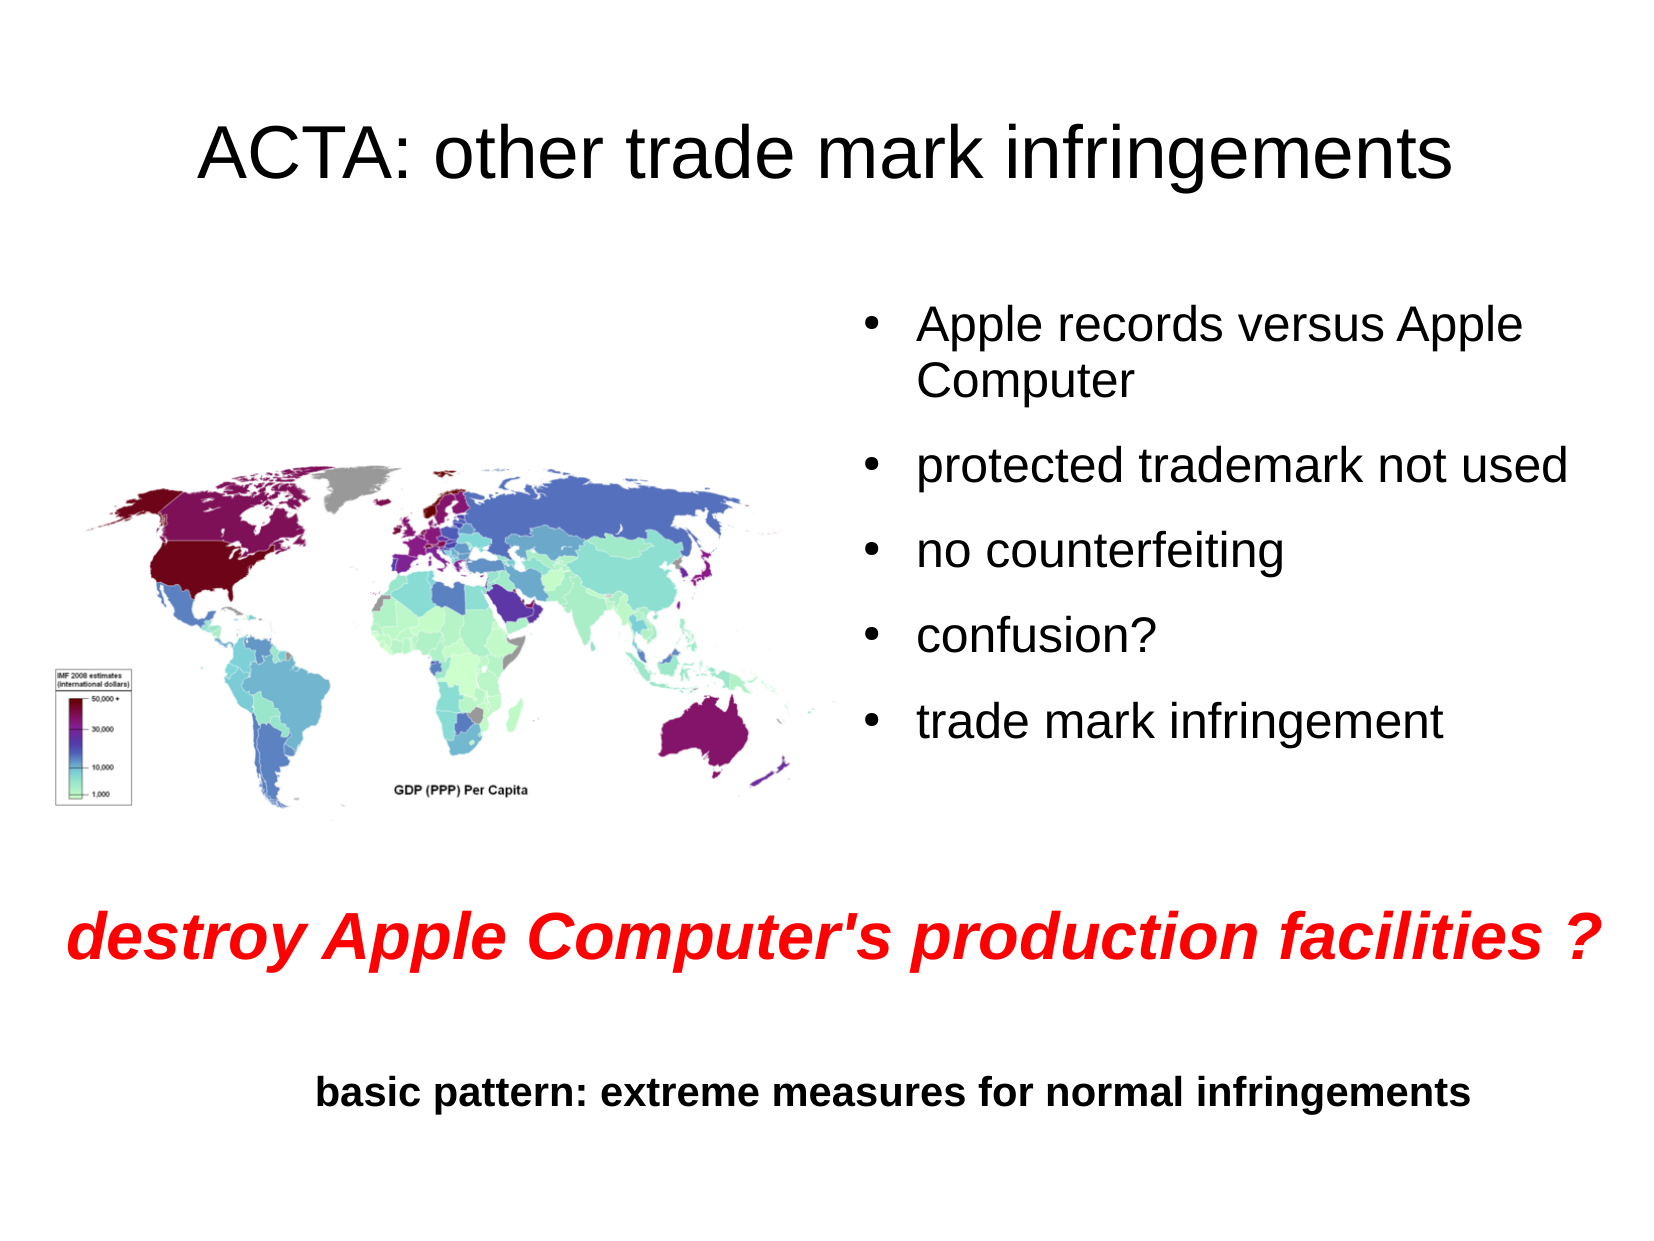

# ACTA: other trade mark infringements
Apple records versus Apple Computer
protected trademark not used
no counterfeiting
confusion?
trade mark infringement
destroy Apple Computer's production facilities ?
basic pattern: extreme measures for normal infringements